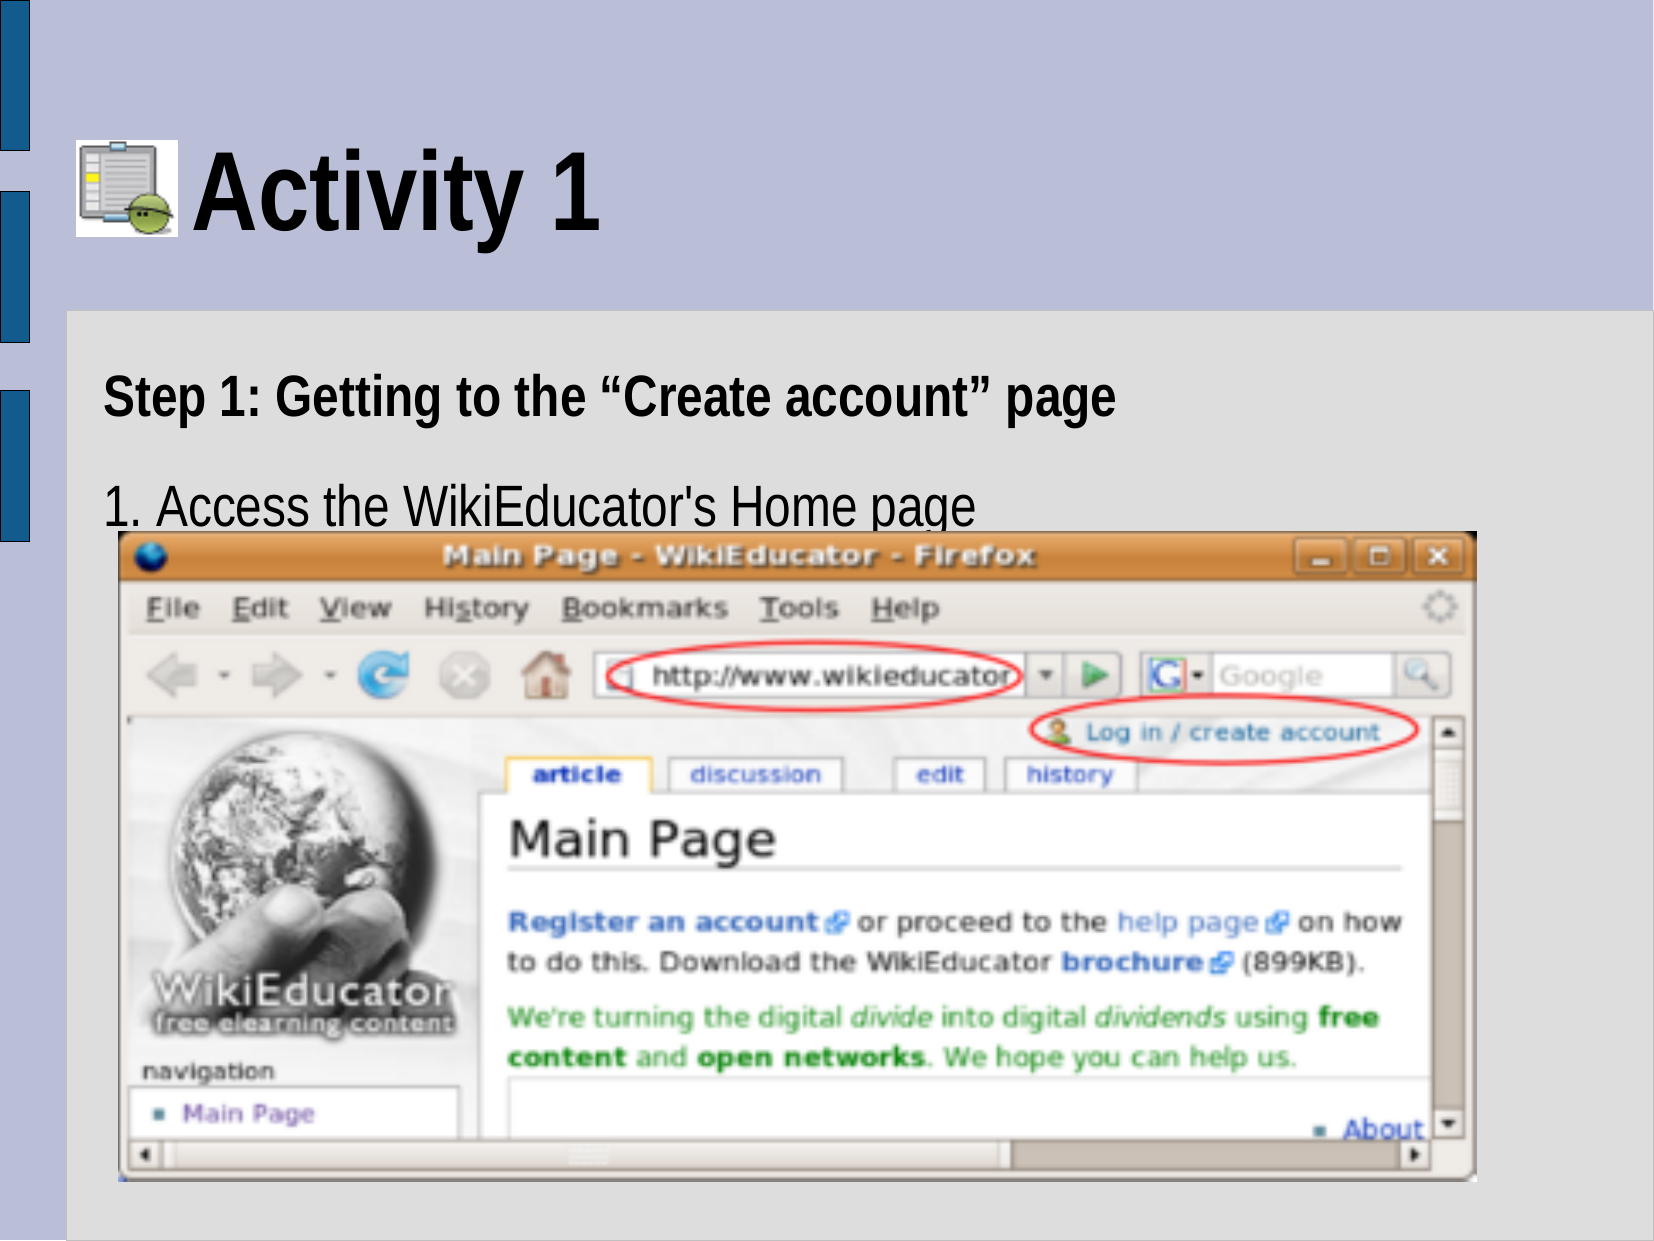

Activity 1
Step 1: Getting to the “Create account” page
1. Access the WikiEducator's Home page